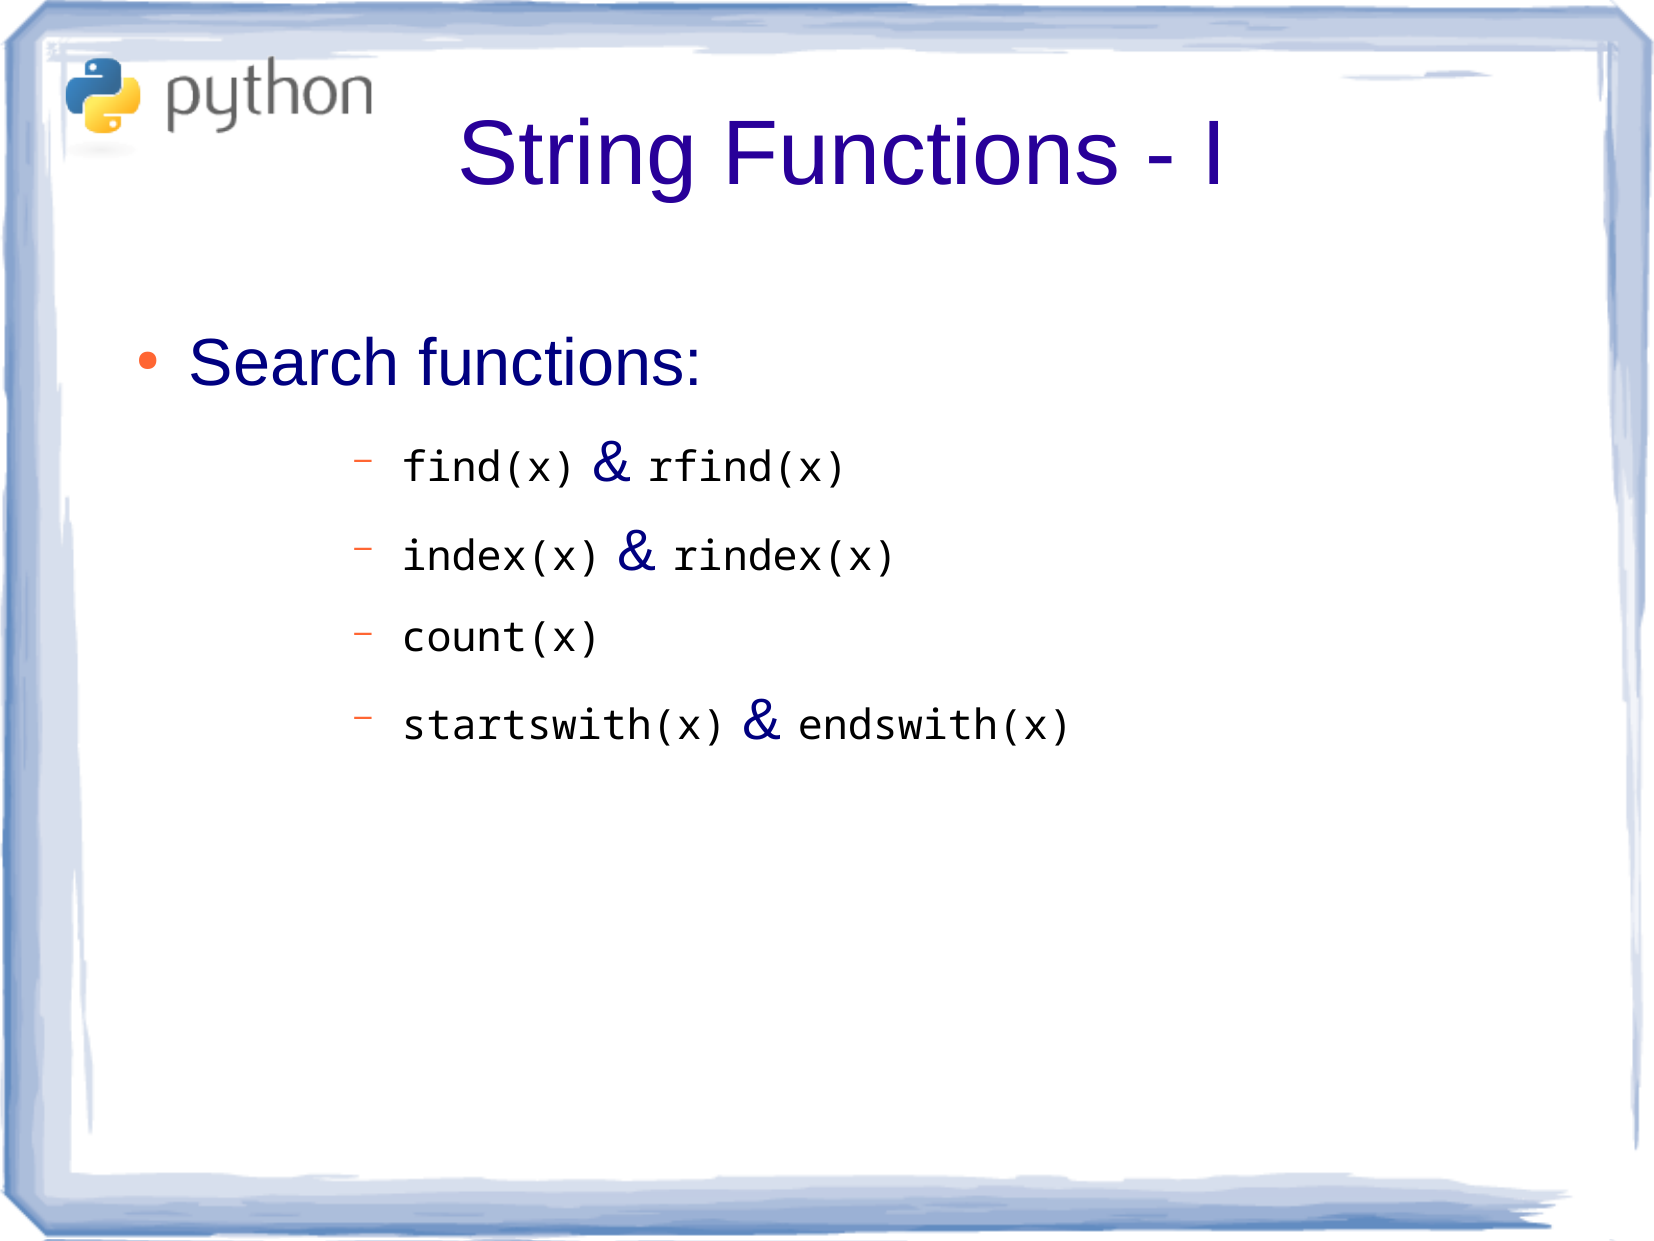

# String Functions - I
Search functions:
find(x) & rfind(x)
index(x) & rindex(x)
count(x)
startswith(x) & endswith(x)